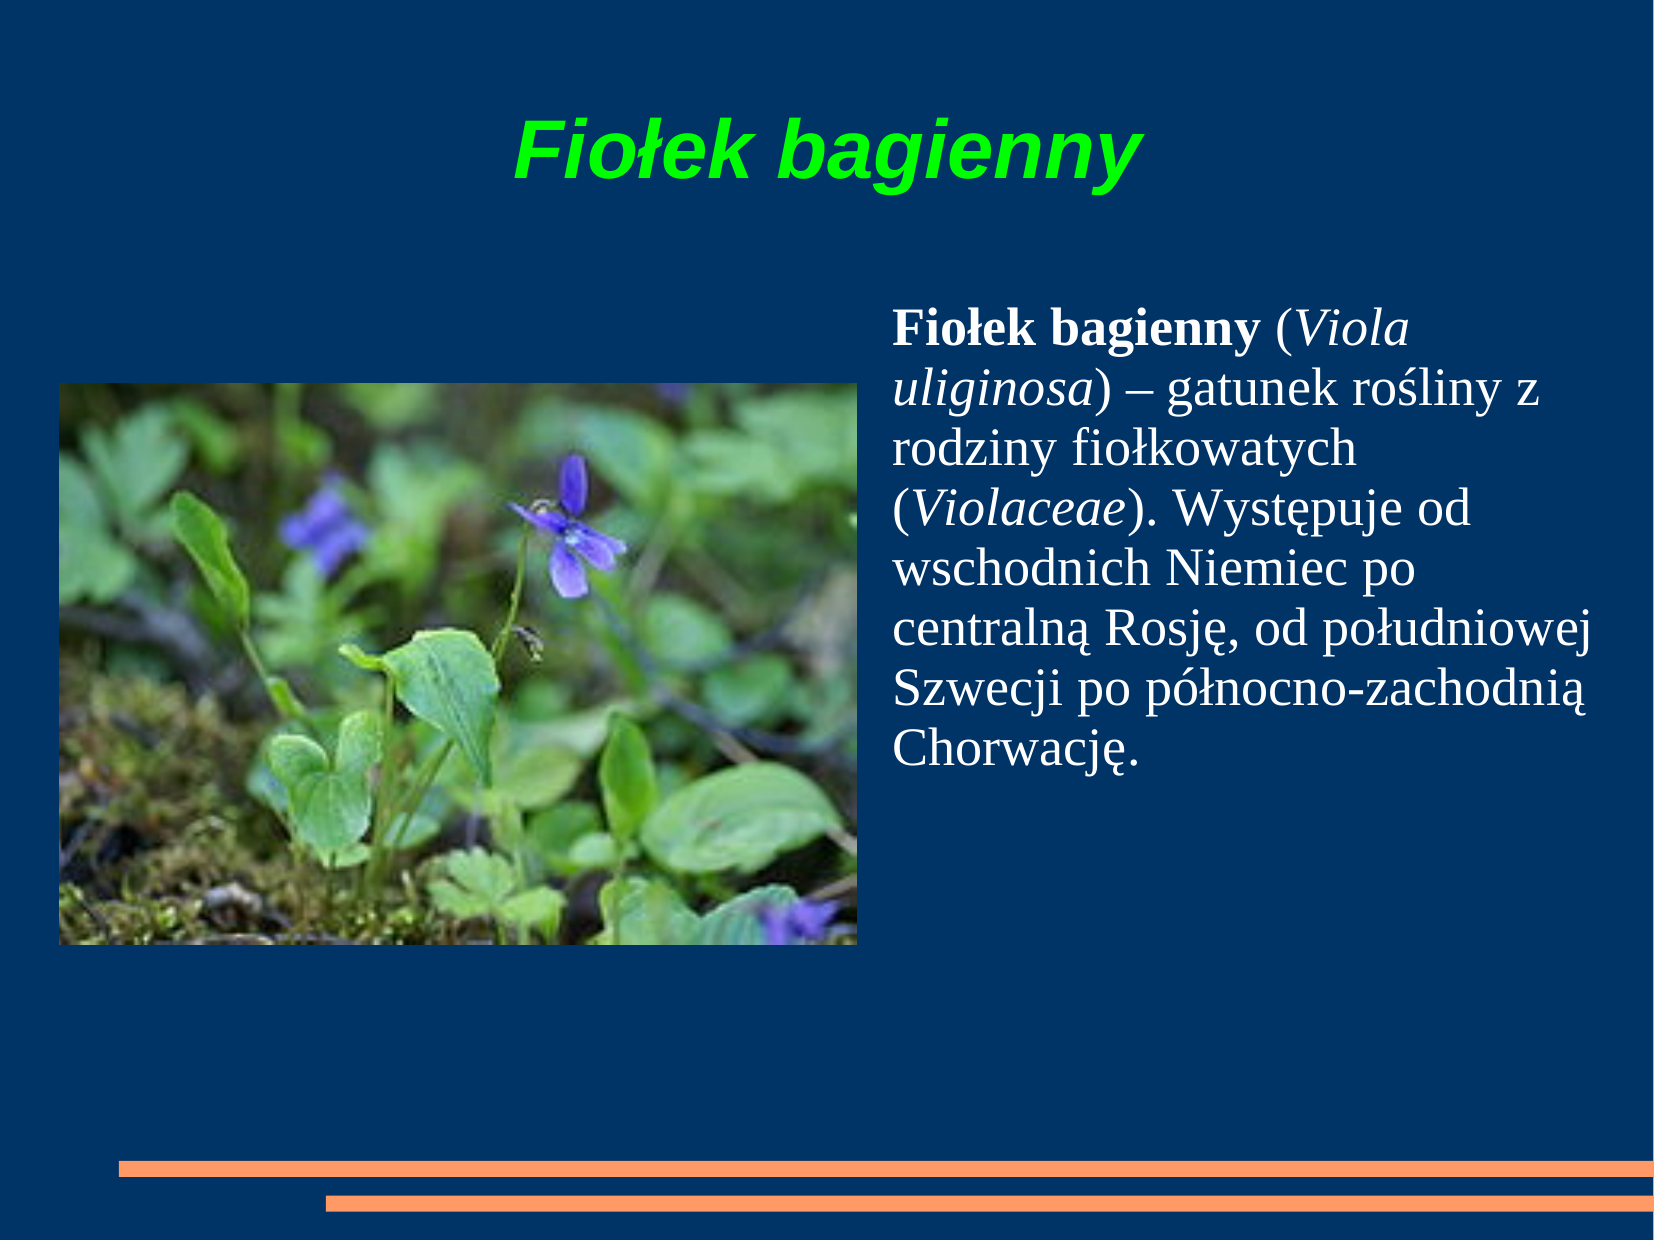

# Fiołek bagienny
Fiołek bagienny (Viola uliginosa) – gatunek rośliny z rodziny fiołkowatych (Violaceae). Występuje od wschodnich Niemiec po centralną Rosję, od południowej Szwecji po północno-zachodnią Chorwację.